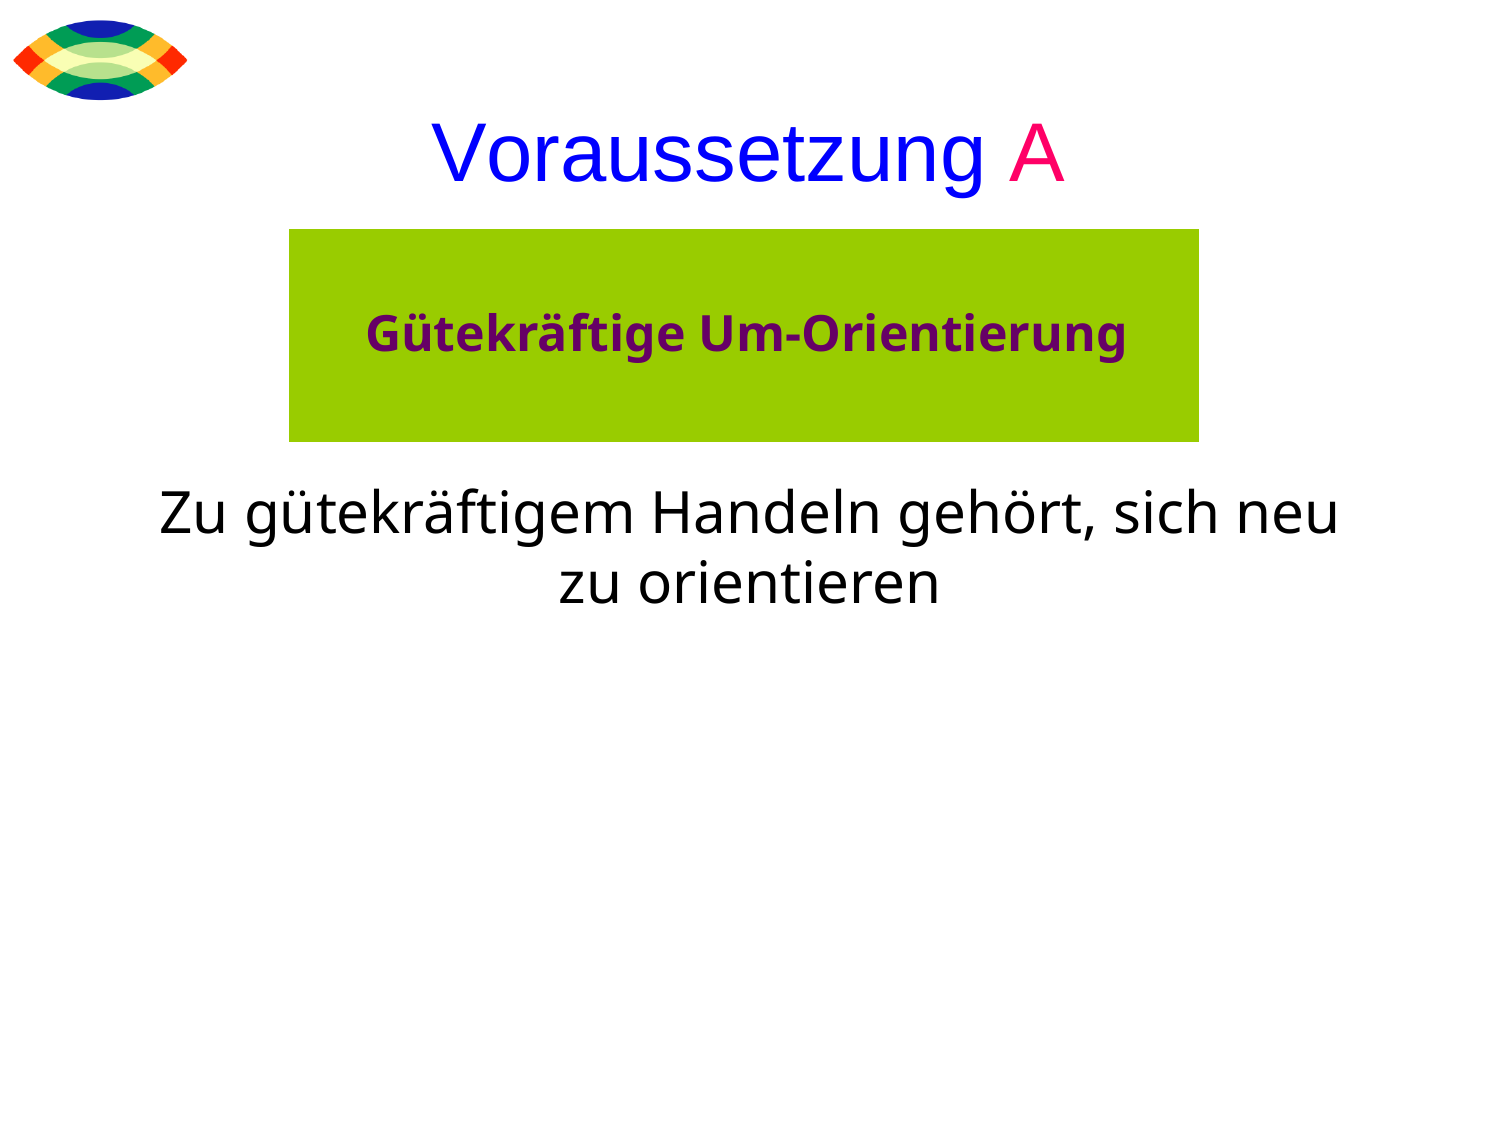

# Voraussetzung A
Gütekräftige Um-Orientierung
Zu gütekräftigem Handeln gehört, sich neu zu orientieren
vom egozentrischen Selbstbild
zum
beziehungszentrischen Selbstbild
Hildegard Goss-Mayr: „... die Liebe in sich wachsen lassen.“